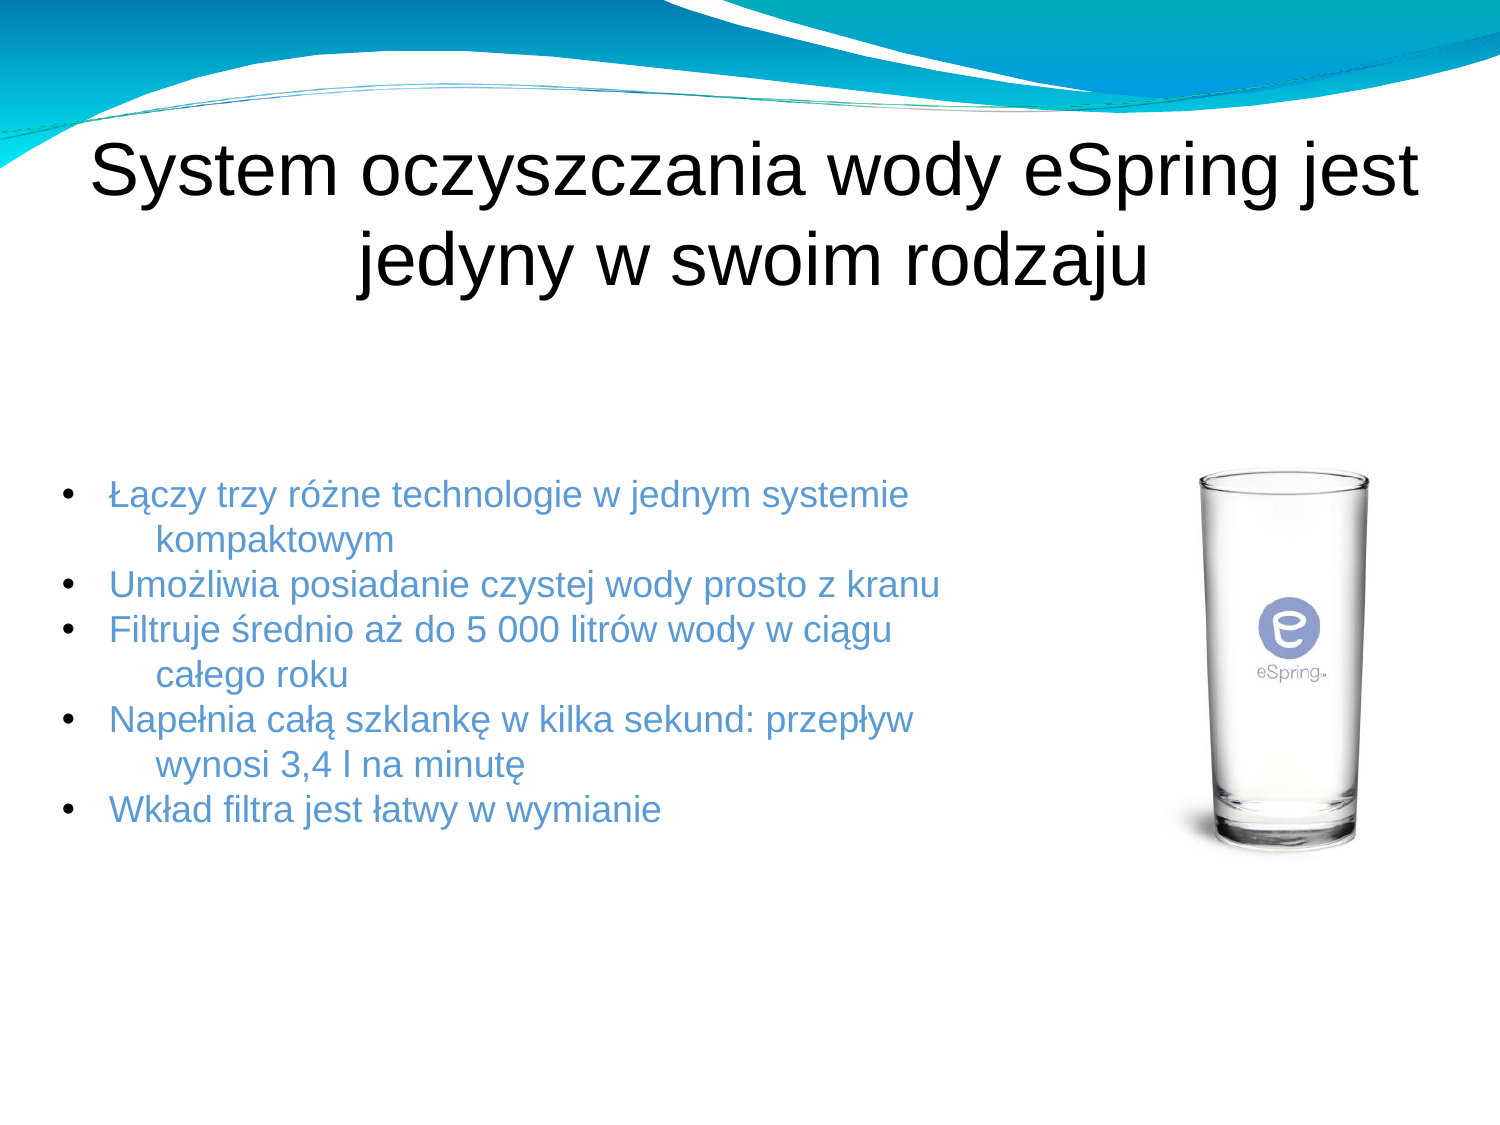

System oczyszczania wody eSpring jest jedyny w swoim rodzaju
Łączy trzy różne technologie w jednym systemie kompaktowym
Umożliwia posiadanie czystej wody prosto z kranu
Filtruje średnio aż do 5 000 litrów wody w ciągu całego roku
Napełnia całą szklankę w kilka sekund: przepływ wynosi 3,4 l na minutę
Wkład filtra jest łatwy w wymianie